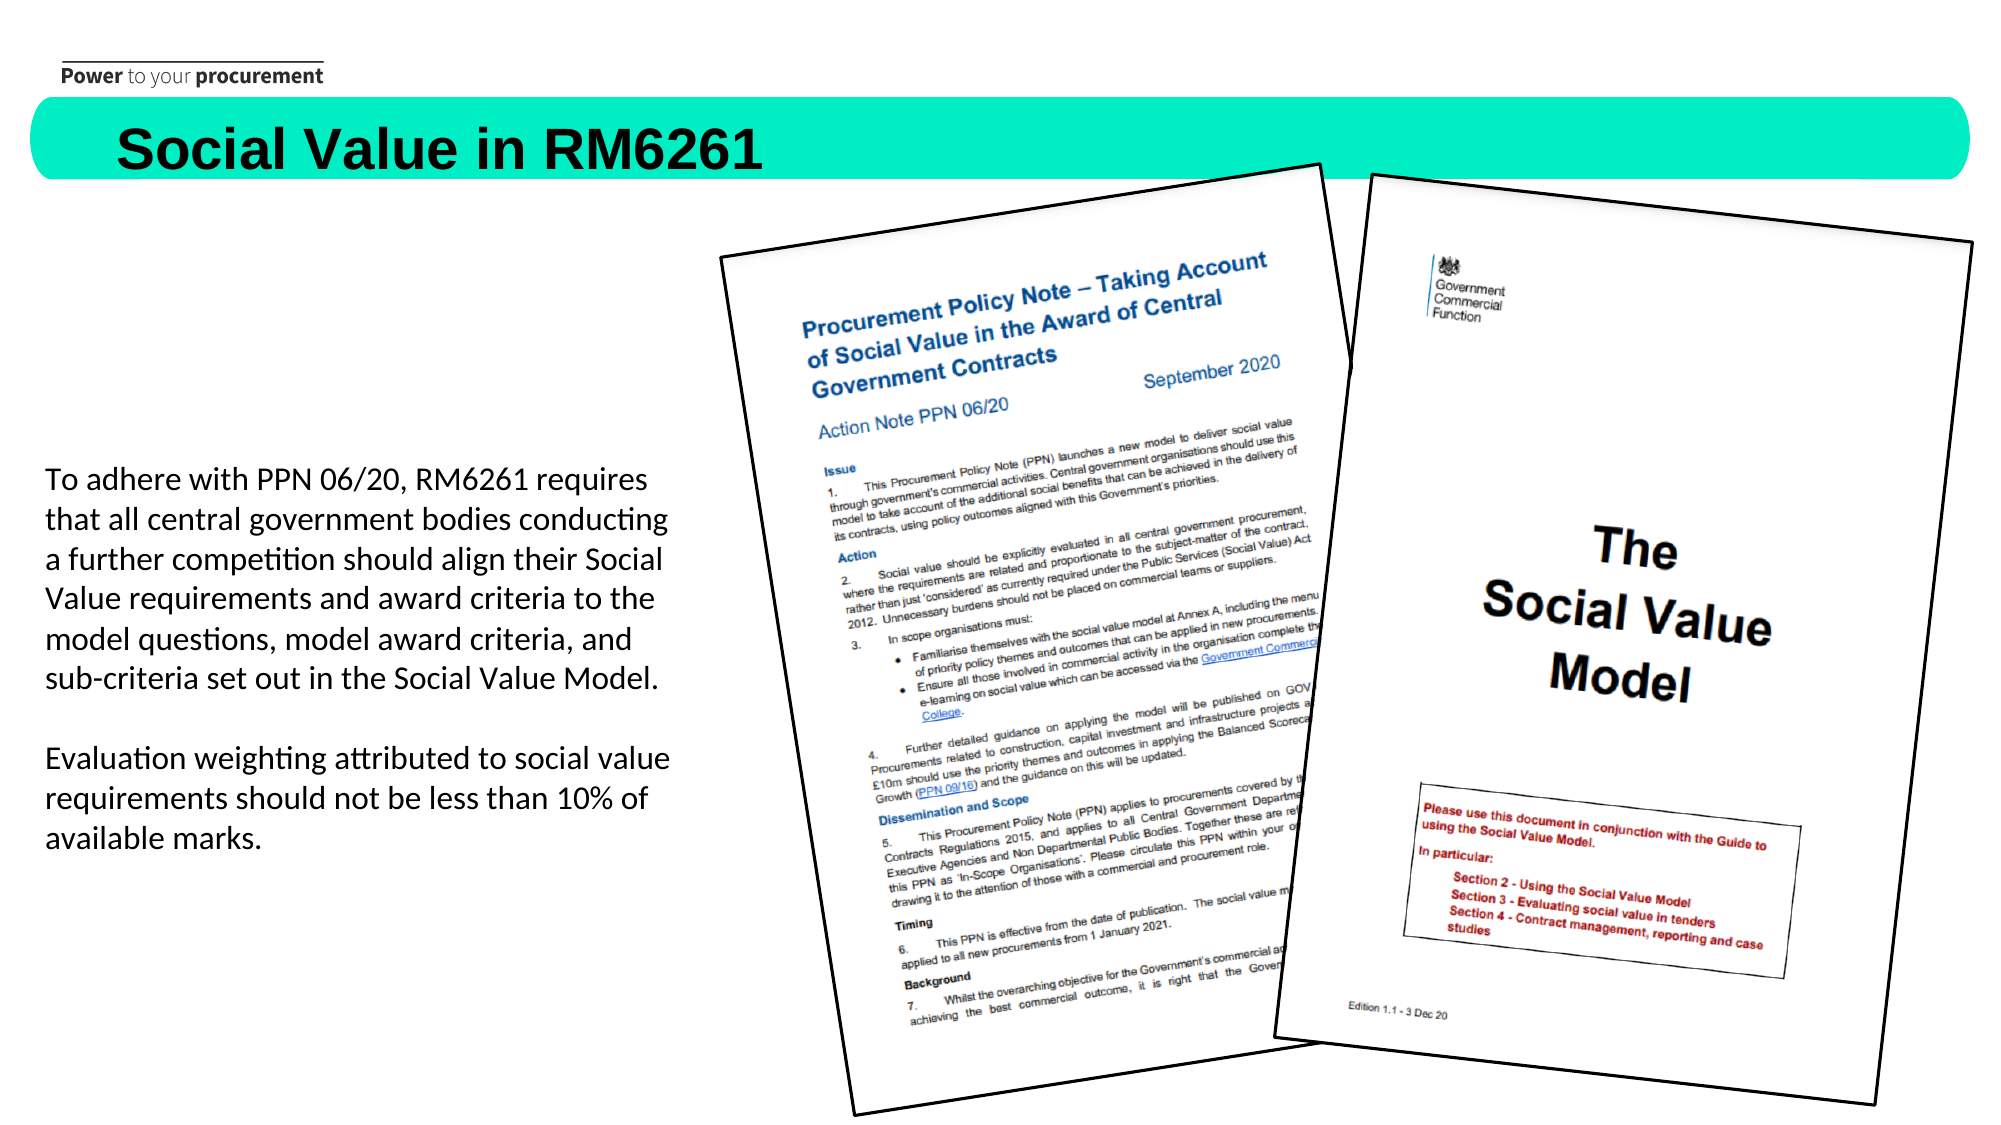

# Social Value in RM6261
To adhere with PPN 06/20, RM6261 requires that all central government bodies conducting a further competition should align their Social Value requirements and award criteria to the model questions, model award criteria, and sub-criteria set out in the Social Value Model.
Evaluation weighting attributed to social value requirements should not be less than 10% of available marks.